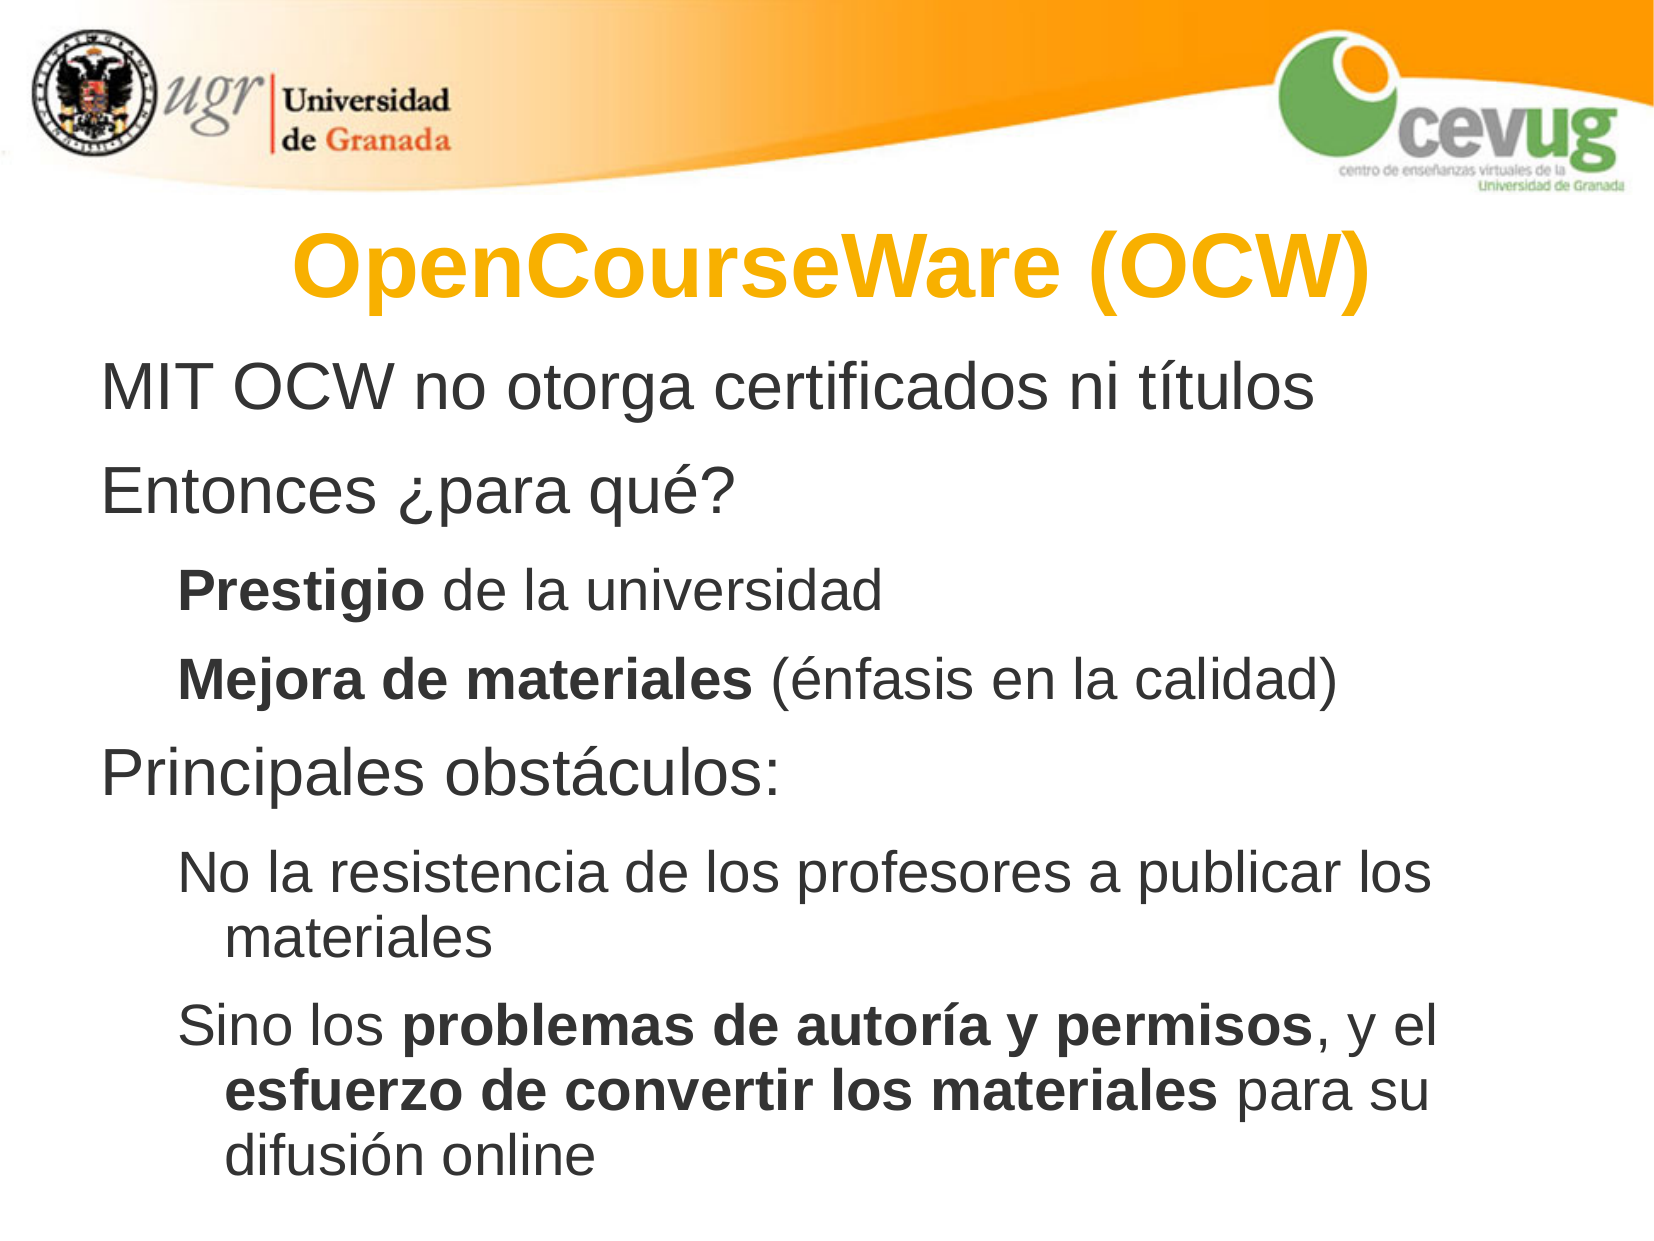

# OpenCourseWare (OCW)
MIT OCW no otorga certificados ni títulos
Entonces ¿para qué?
Prestigio de la universidad
Mejora de materiales (énfasis en la calidad)
Principales obstáculos:
No la resistencia de los profesores a publicar los materiales
Sino los problemas de autoría y permisos, y el esfuerzo de convertir los materiales para su difusión online